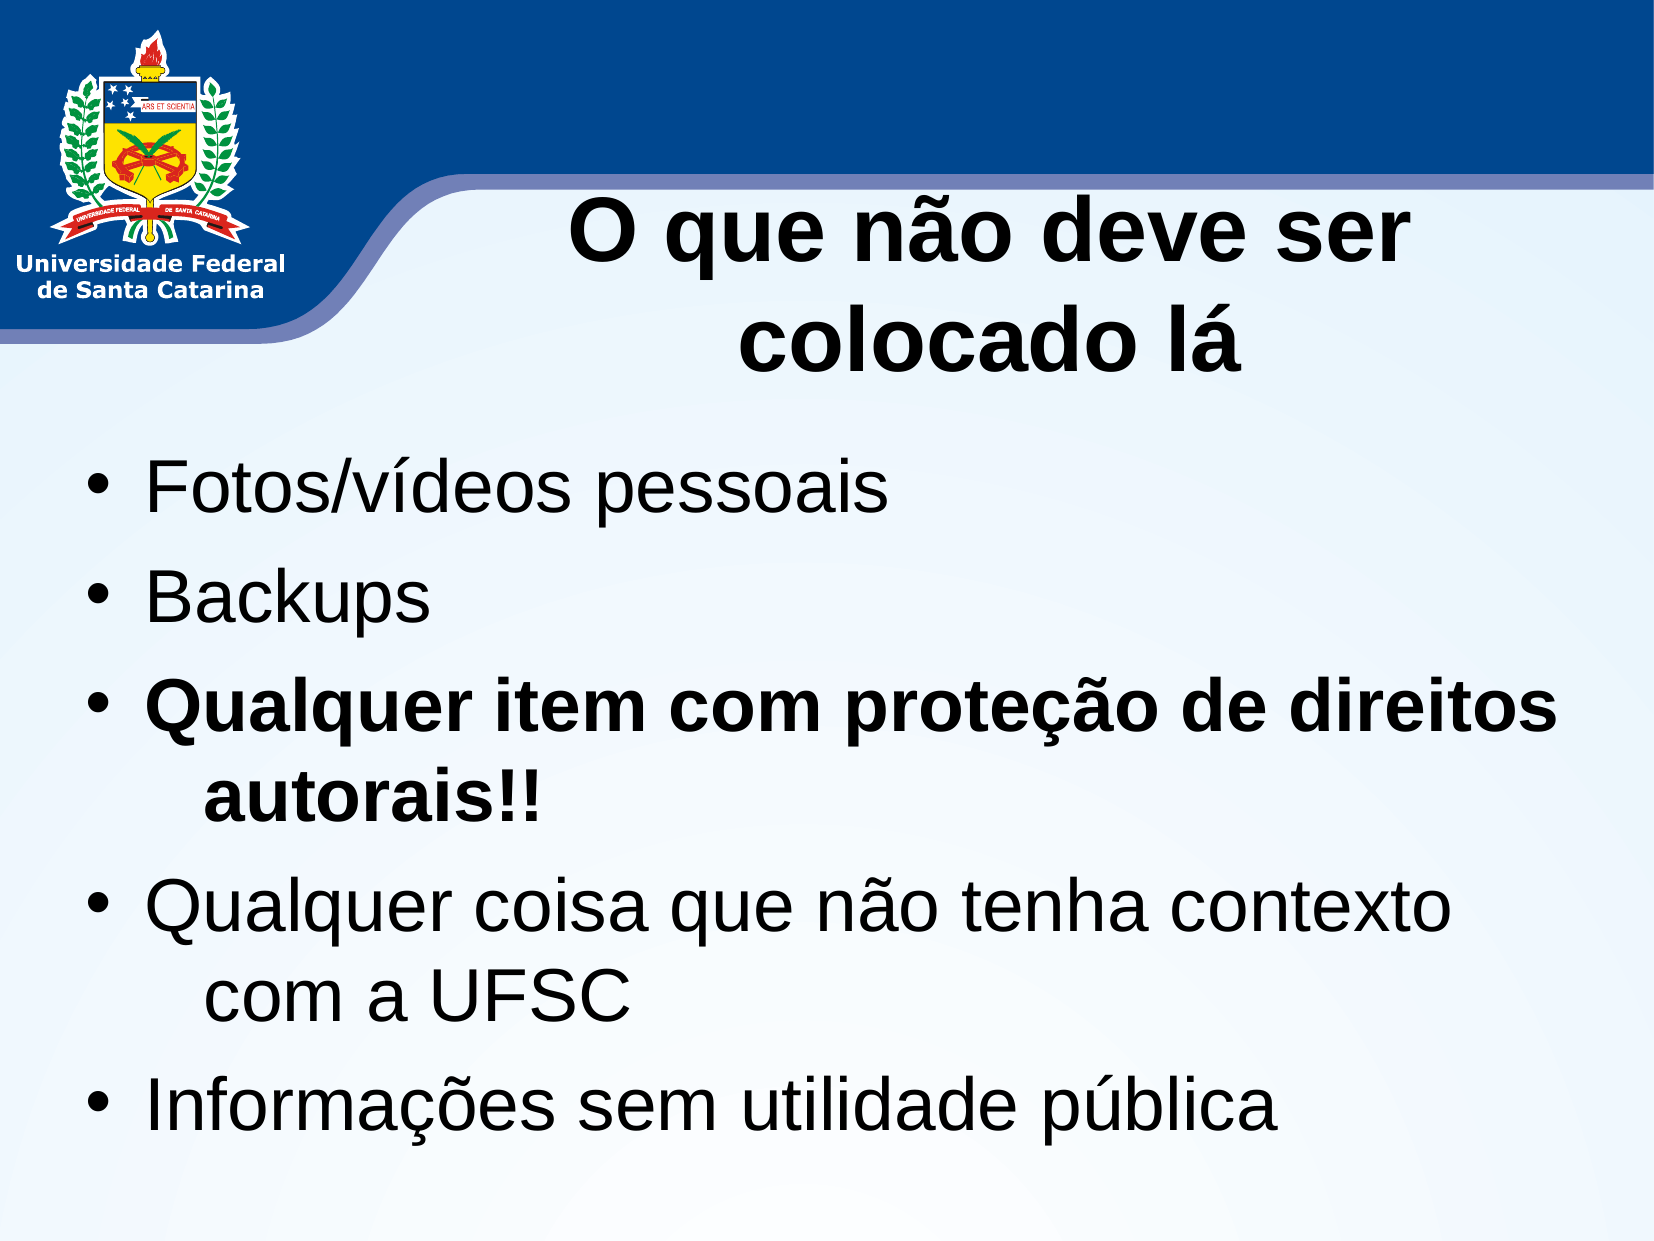

# O que não deve ser colocado lá
Fotos/vídeos pessoais
Backups
Qualquer item com proteção de direitos autorais!!
Qualquer coisa que não tenha contexto com a UFSC
Informações sem utilidade pública